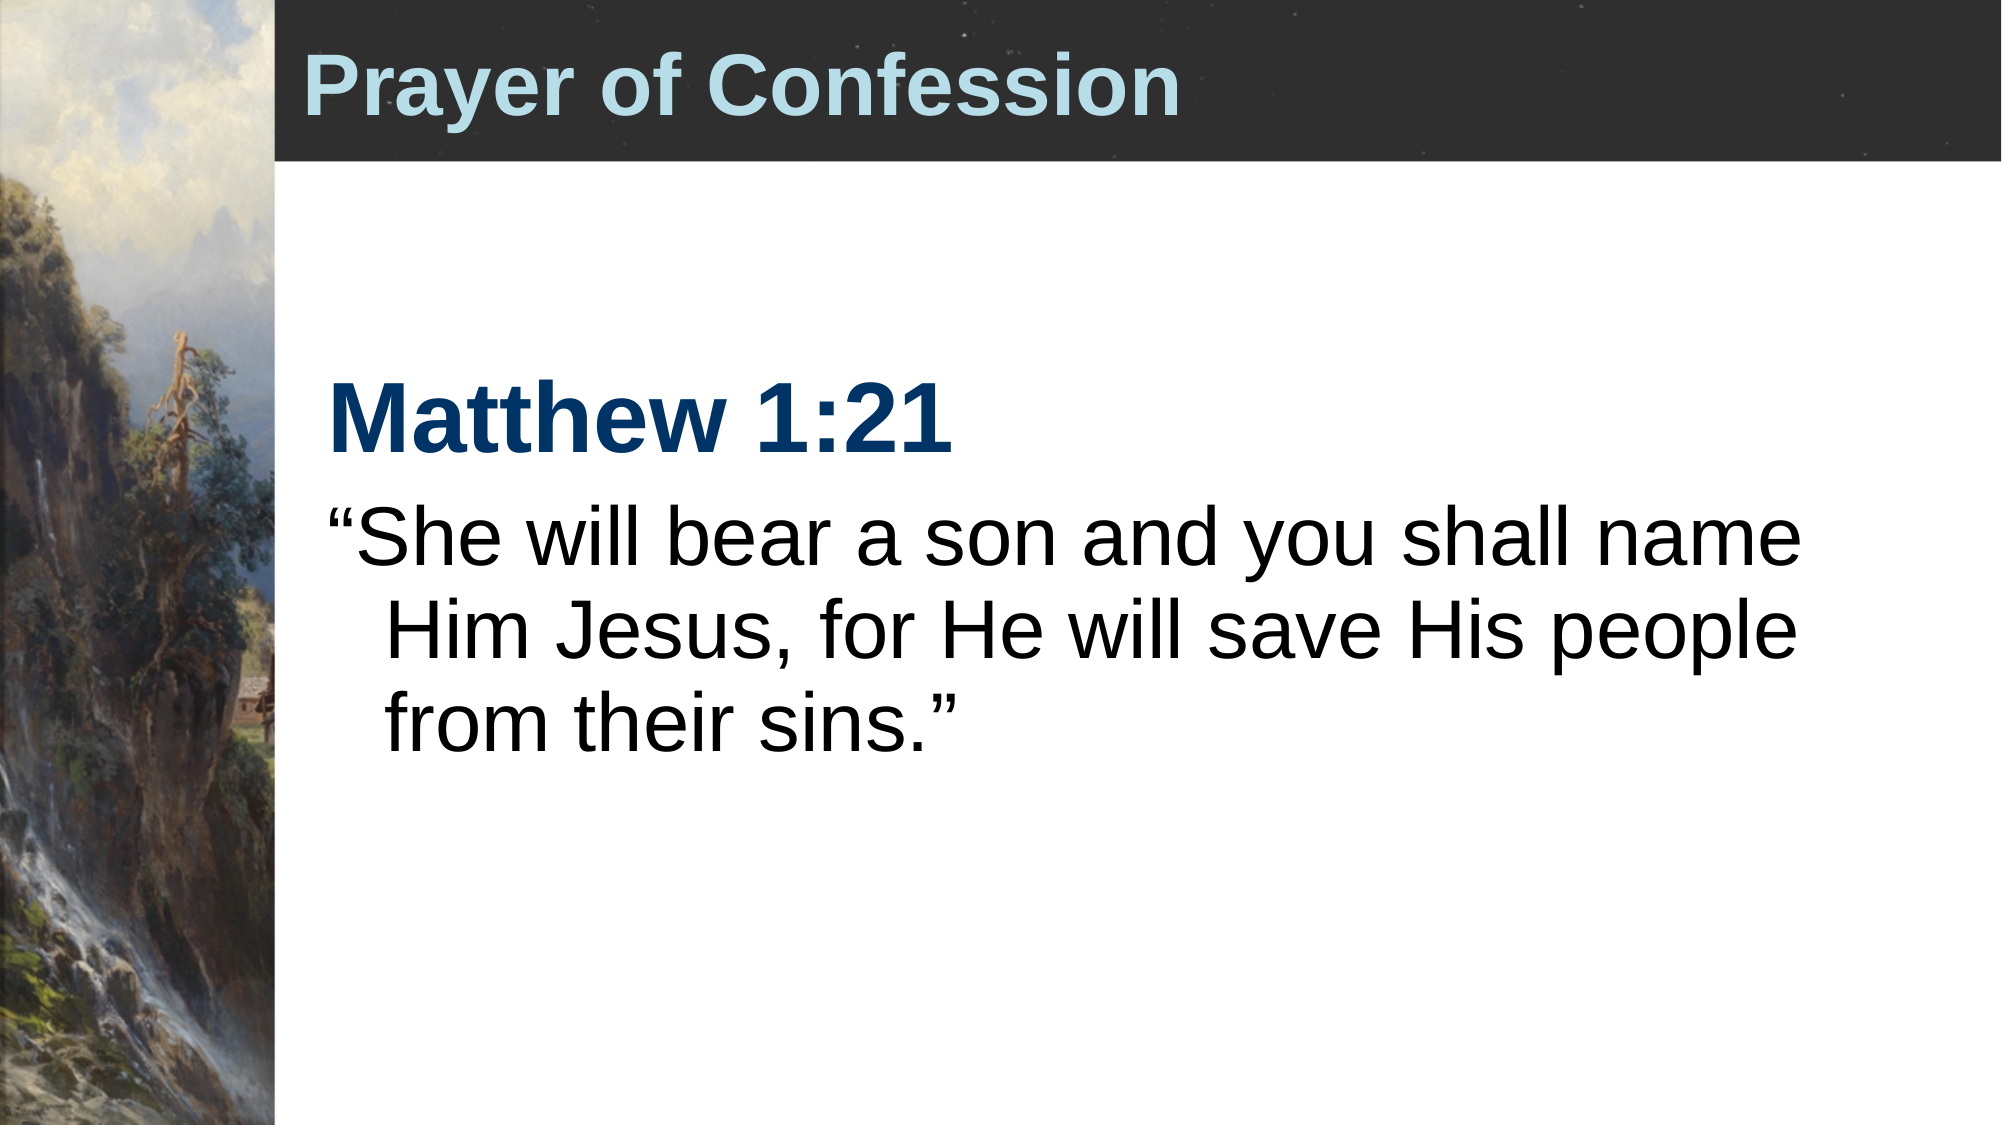

Prayer of Confession
Matthew 1:21
“She will bear a son and you shall name Him Jesus, for He will save His people from their sins.”